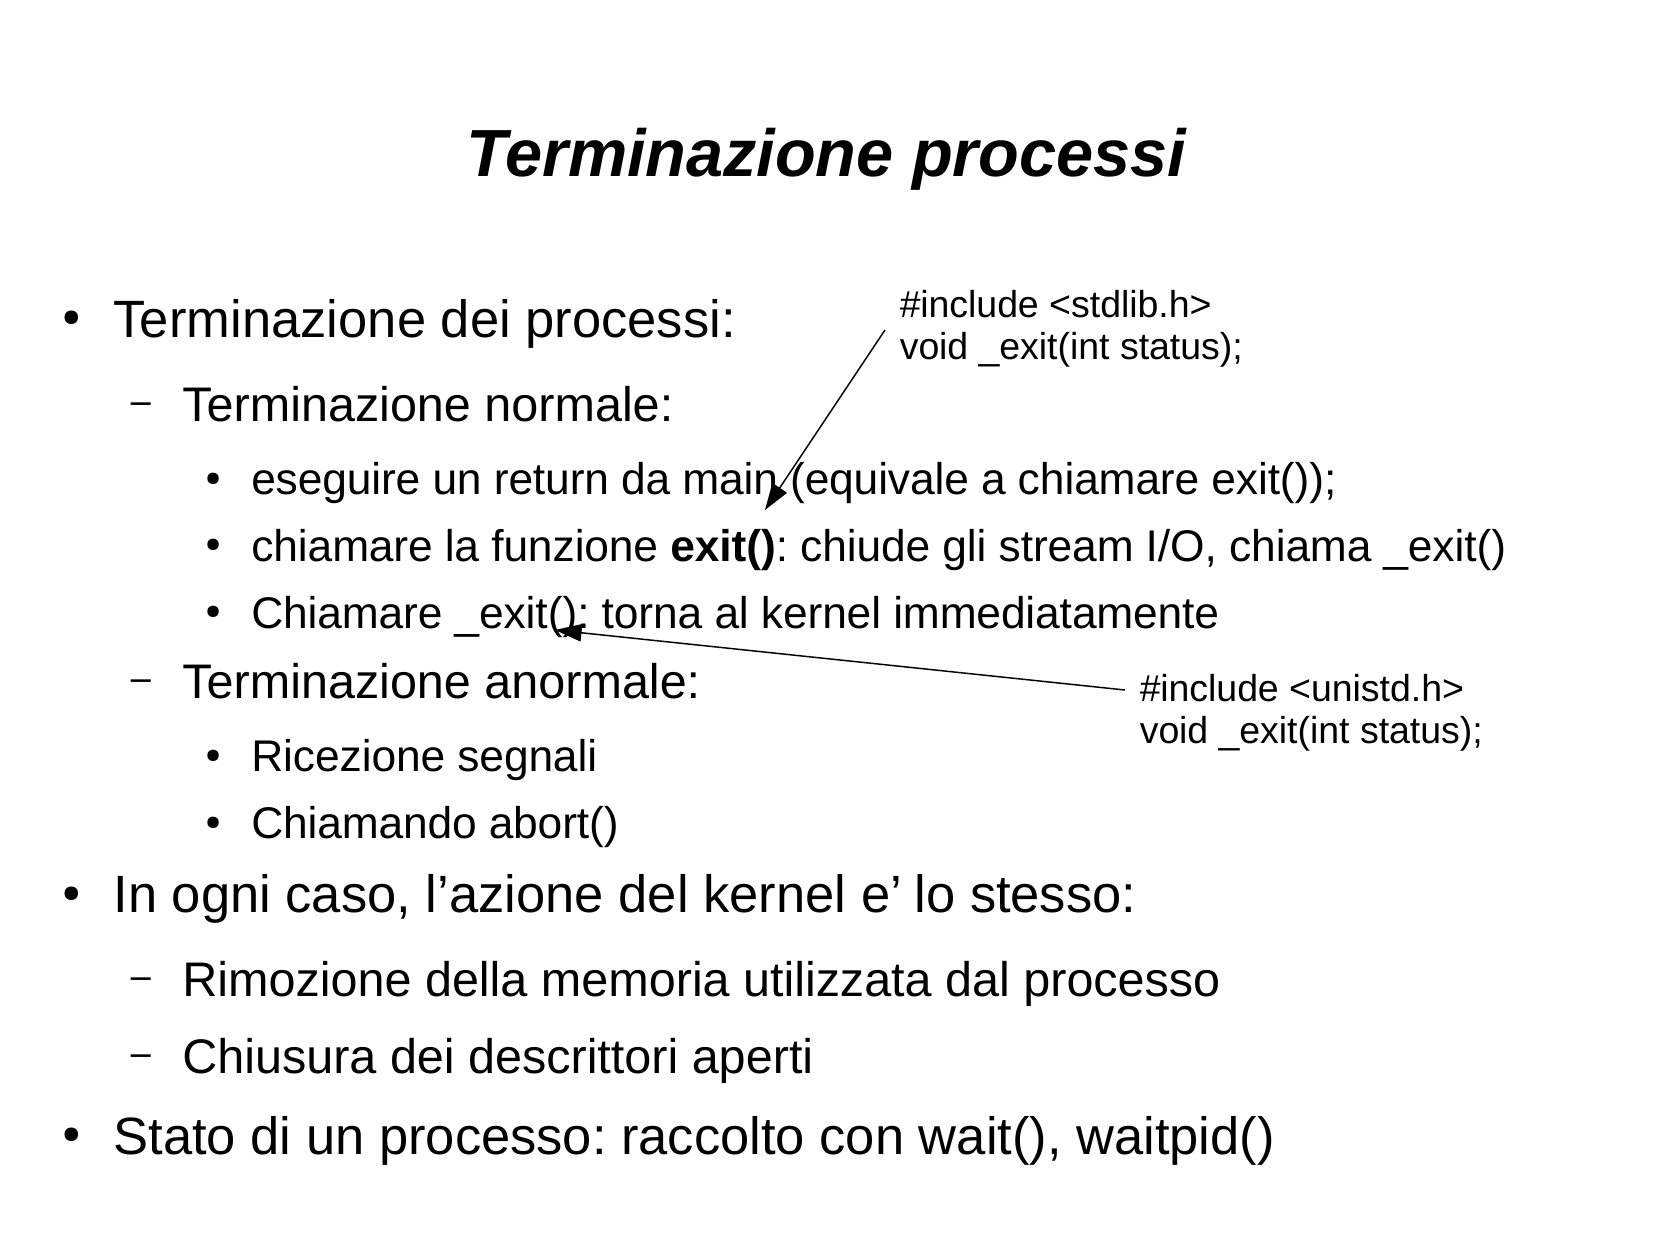

# Terminazione processi
#include <stdlib.h>
void _exit(int status);
Terminazione dei processi:
Terminazione normale:
eseguire un return da main (equivale a chiamare exit());
chiamare la funzione exit(): chiude gli stream I/O, chiama _exit()
Chiamare _exit(): torna al kernel immediatamente
Terminazione anormale:
Ricezione segnali
Chiamando abort()
In ogni caso, l’azione del kernel e’ lo stesso:
Rimozione della memoria utilizzata dal processo
Chiusura dei descrittori aperti
Stato di un processo: raccolto con wait(), waitpid()
#include <unistd.h>
void _exit(int status);